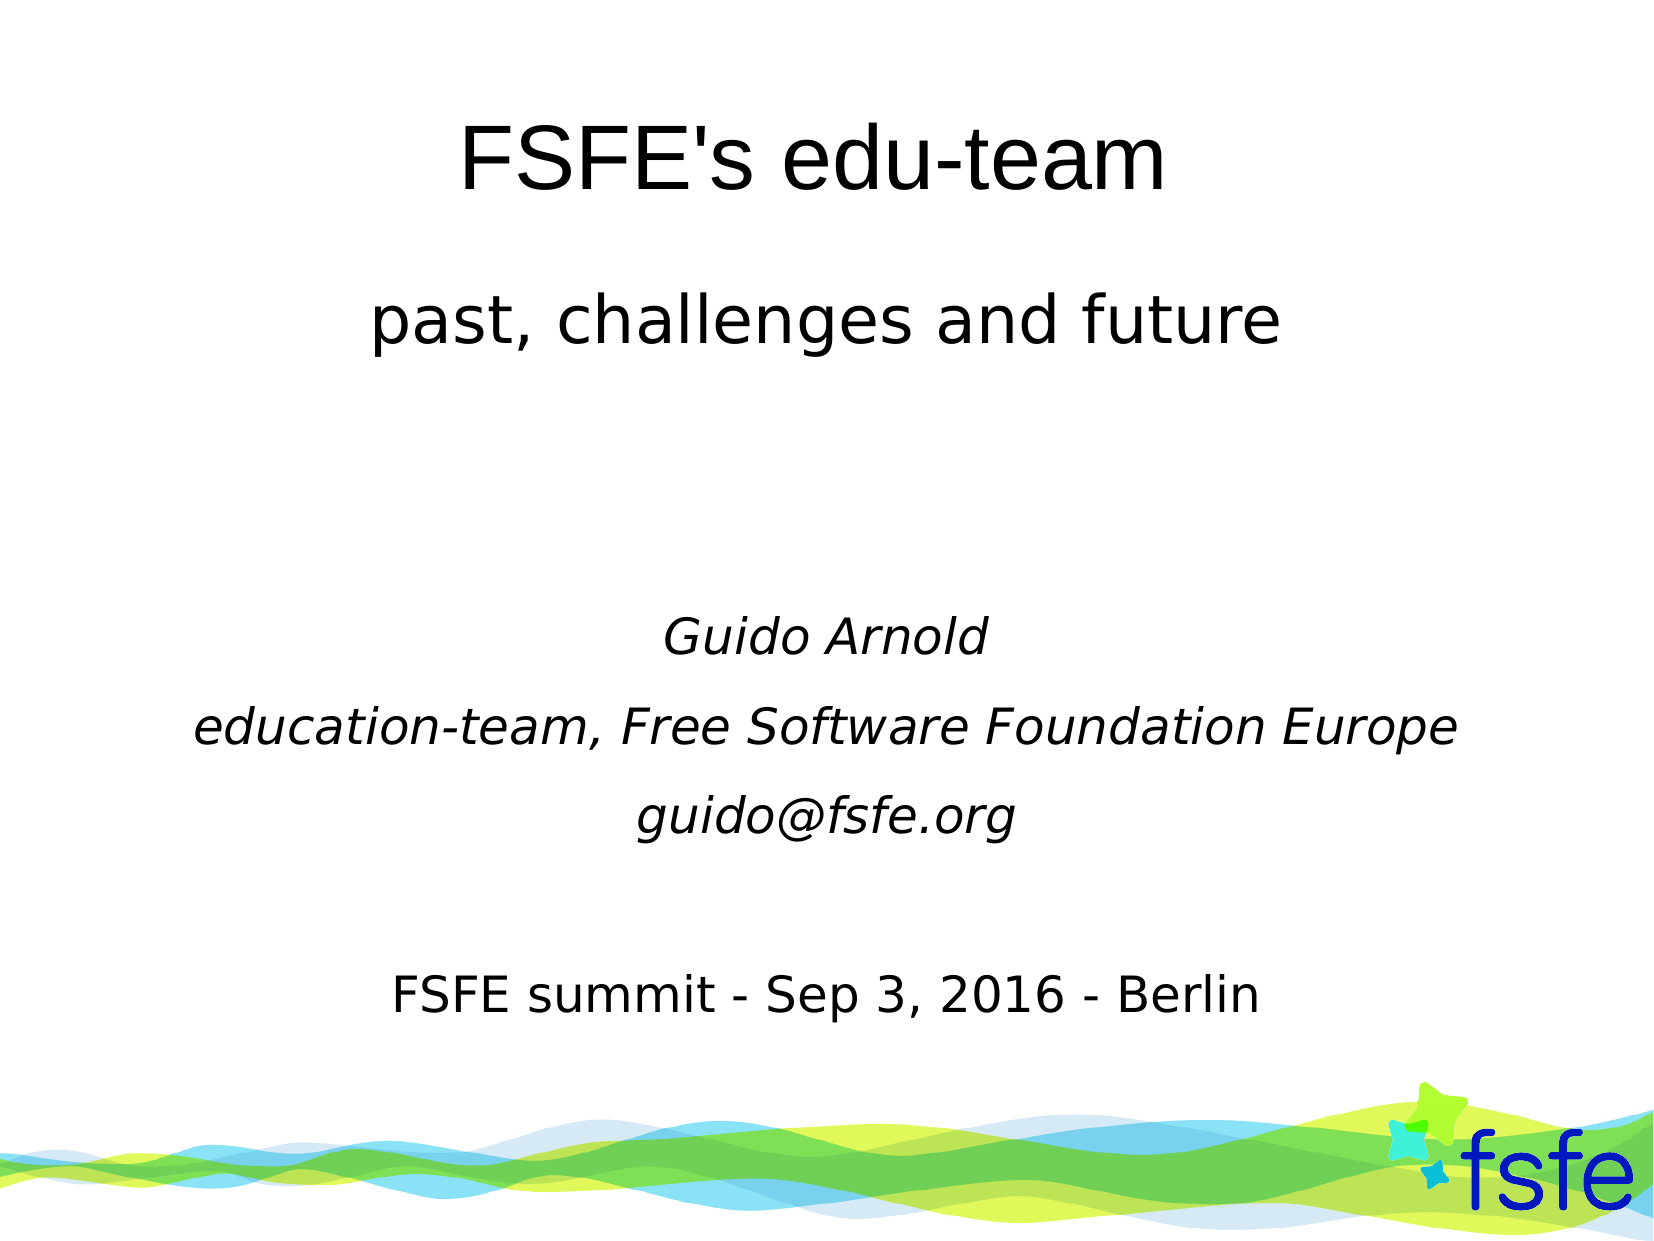

# FSFE's edu-team
past, challenges and future
Guido Arnold
education-team, Free Software Foundation Europe
guido@fsfe.org
FSFE summit - Sep 3, 2016 - Berlin